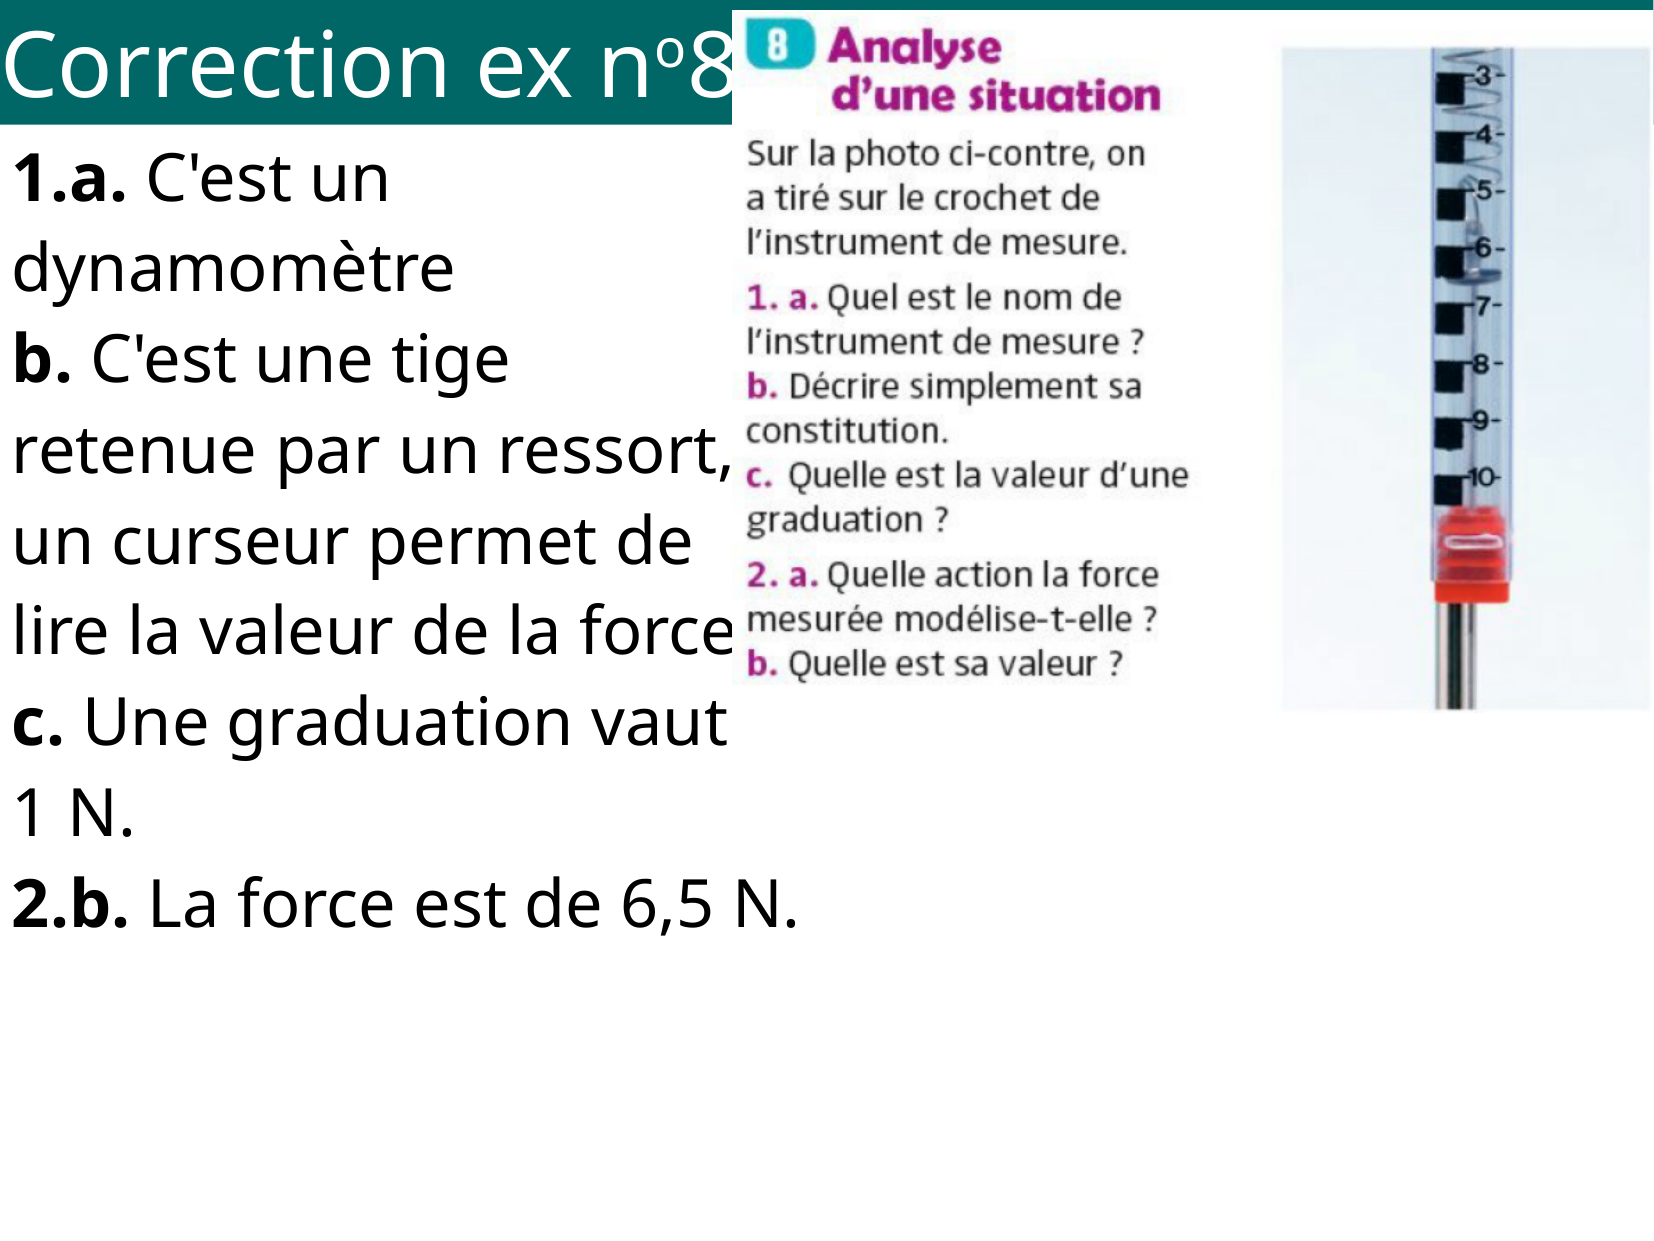

# Correction ex no8
1.a. C'est un
dynamomètre
b. C'est une tige
retenue par un ressort,
un curseur permet de
lire la valeur de la force.
c. Une graduation vaut
1 N.
2.b. La force est de 6,5 N.